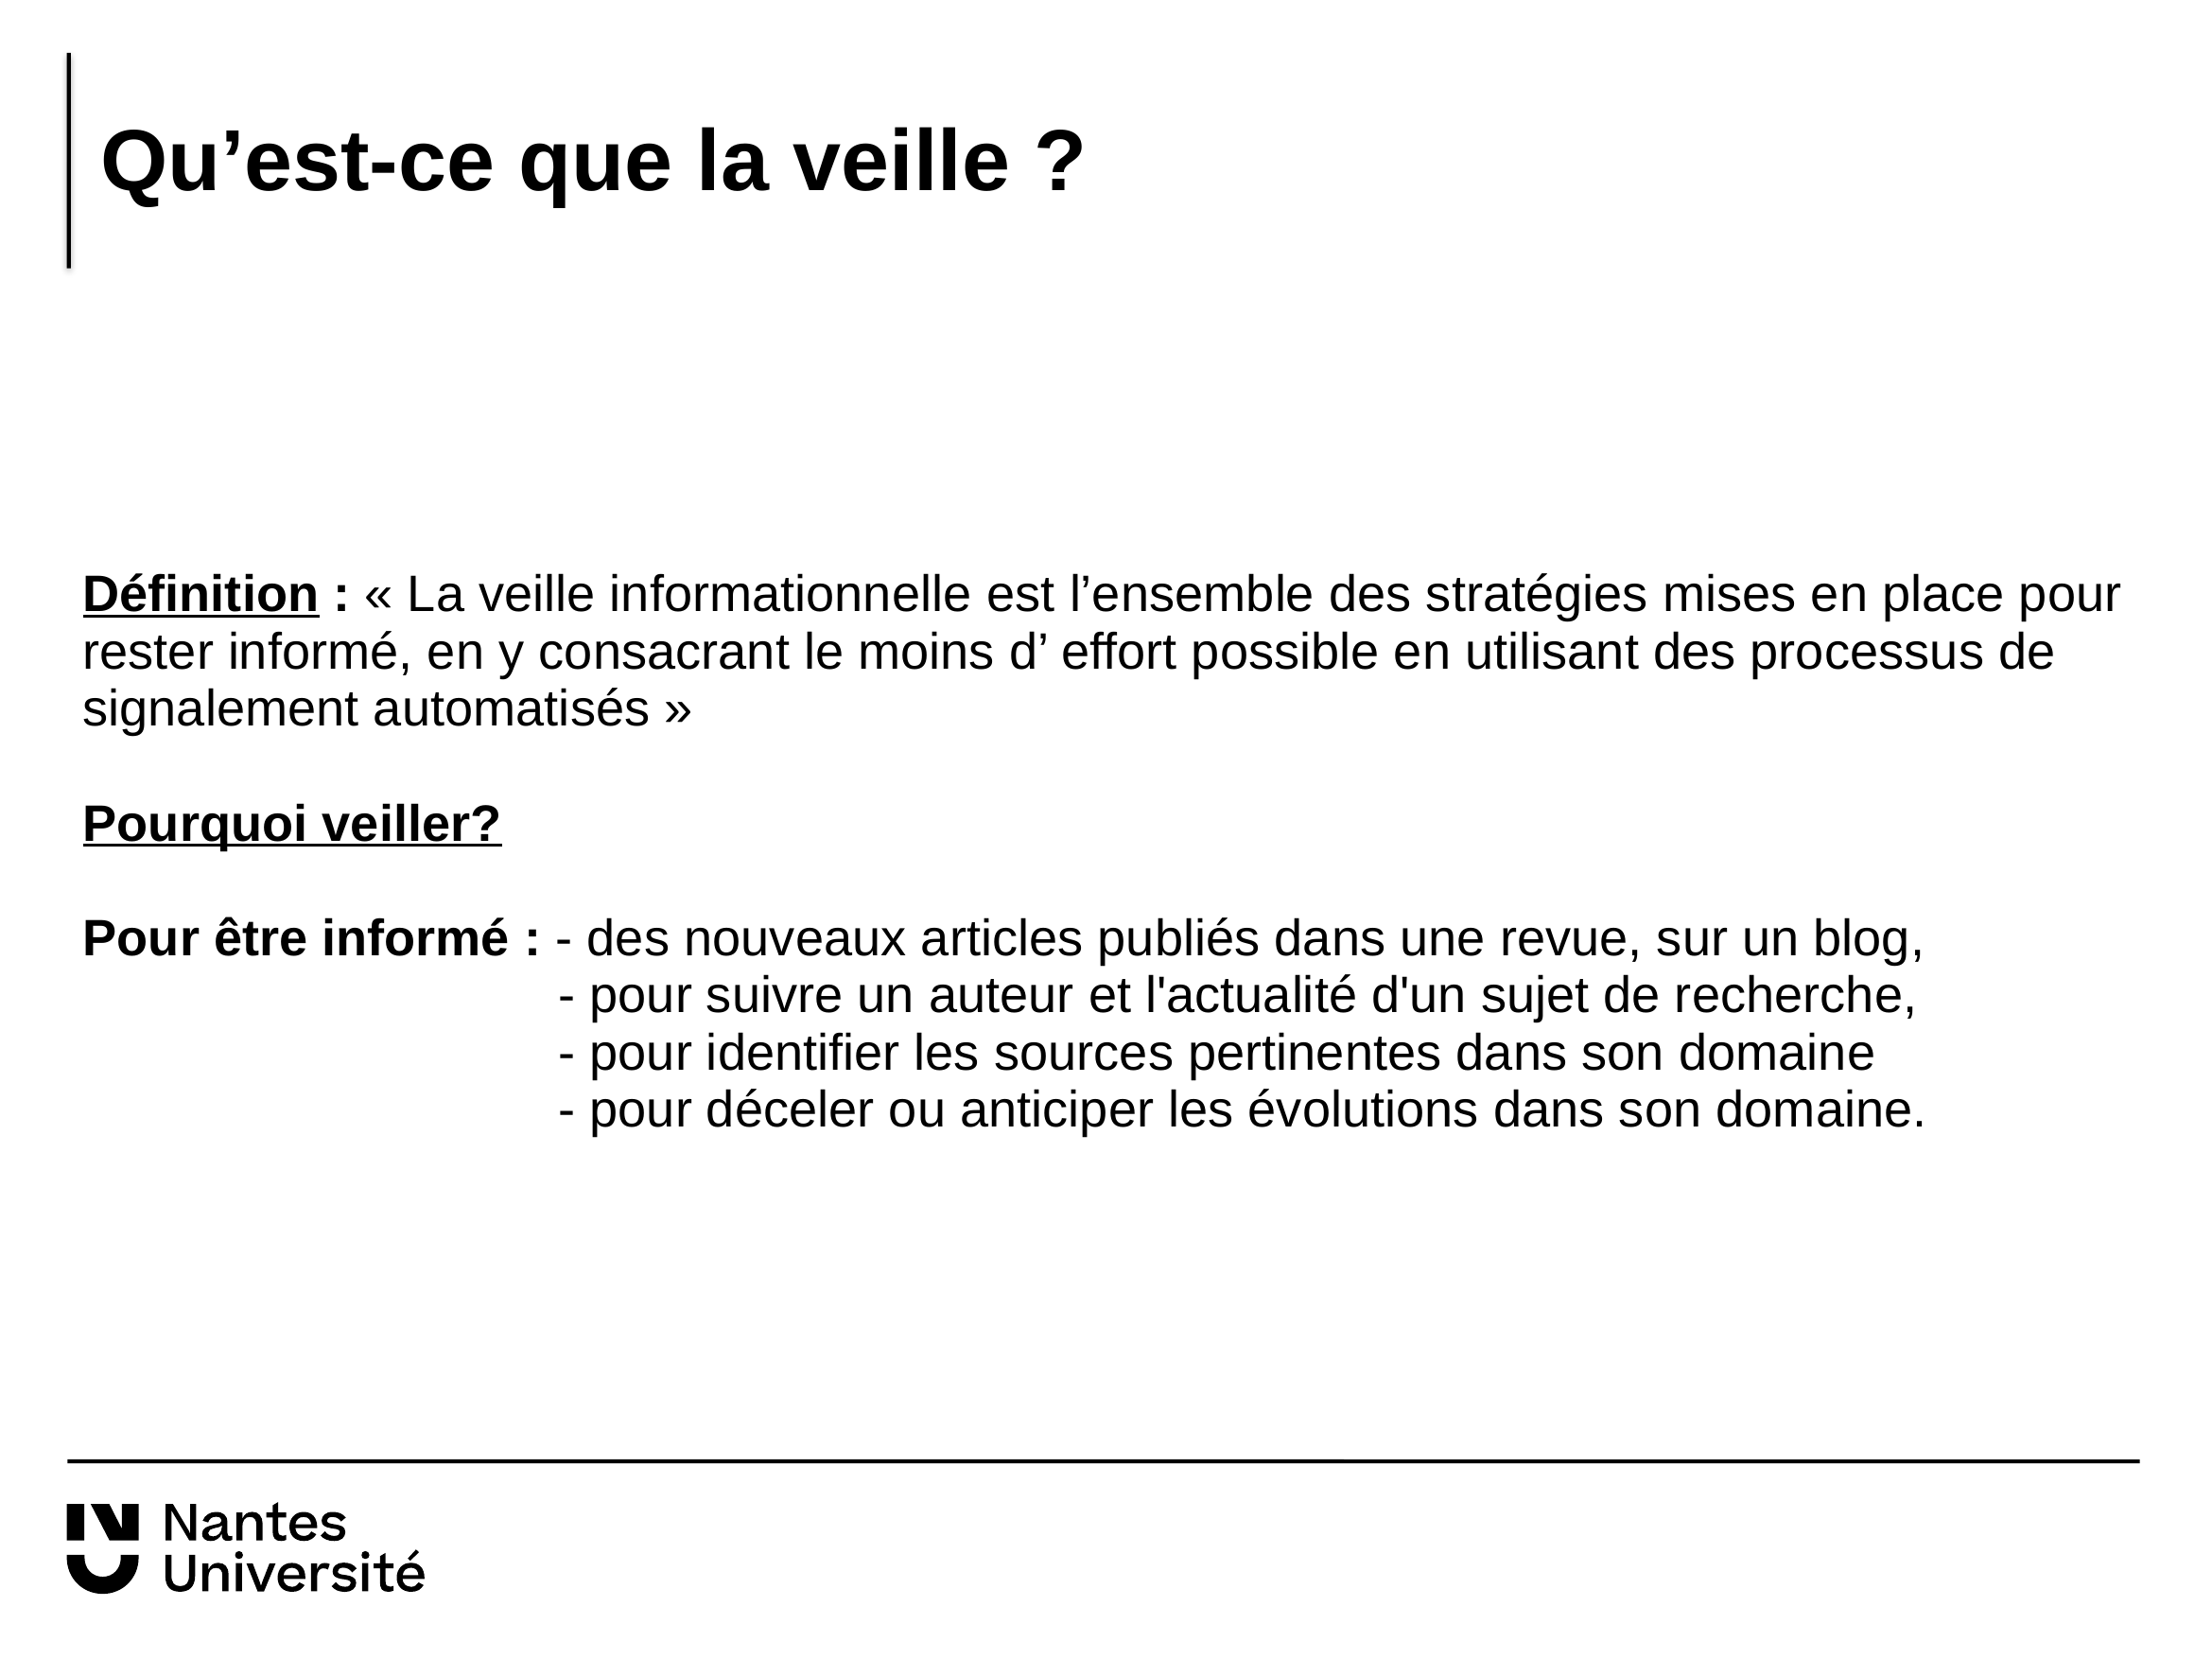

# Qu’est-ce que la veille ?
Définition : « La veille informationnelle est l’ensemble des stratégies mises en place pour rester informé, en y consacrant le moins d’ effort possible en utilisant des processus de signalement automatisés »
Pourquoi veiller?
Pour être informé : - des nouveaux articles publiés dans une revue, sur un blog,
						 - pour suivre un auteur et l'actualité d'un sujet de recherche,
						 - pour identifier les sources pertinentes dans son domaine
						 - pour déceler ou anticiper les évolutions dans son domaine.